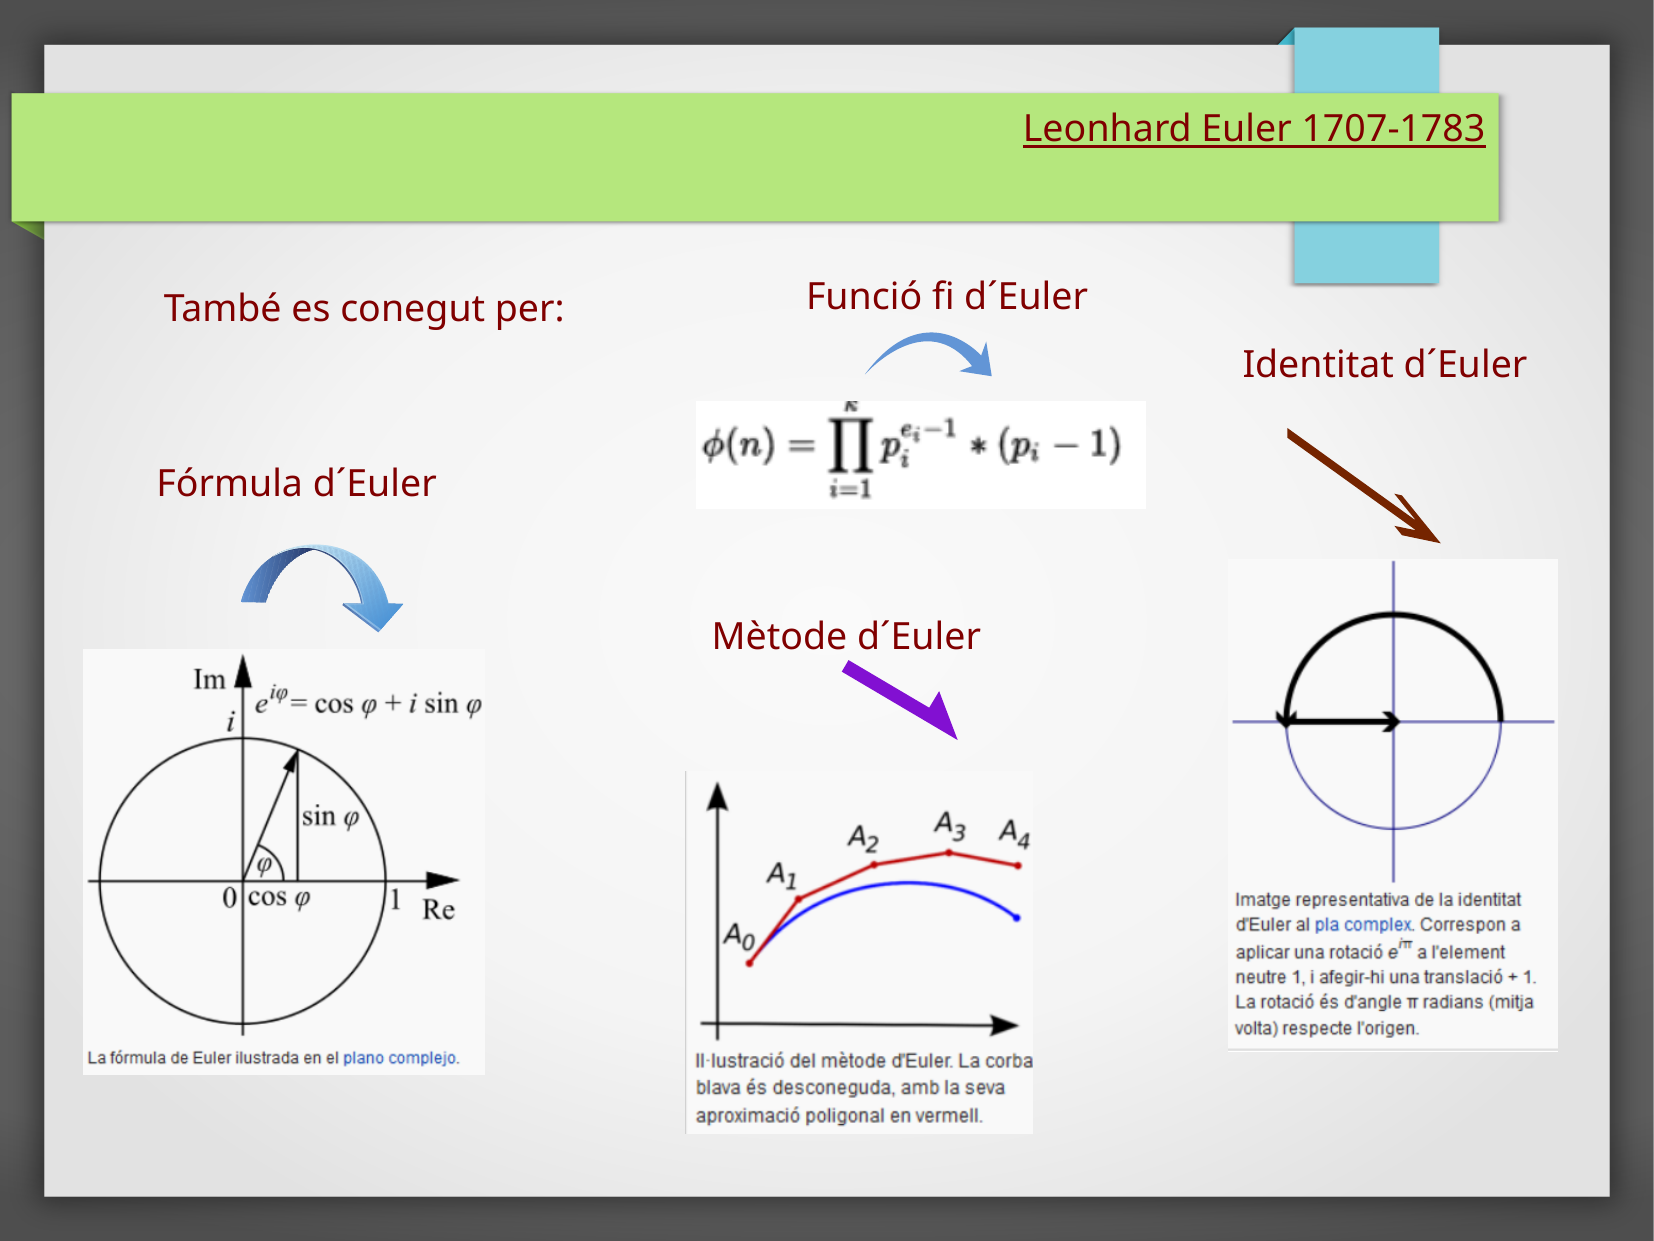

Leonhard Euler 1707-1783
Funció fi d´Euler
També es conegut per:
Identitat d´Euler
Fórmula d´Euler
Mètode d´Euler